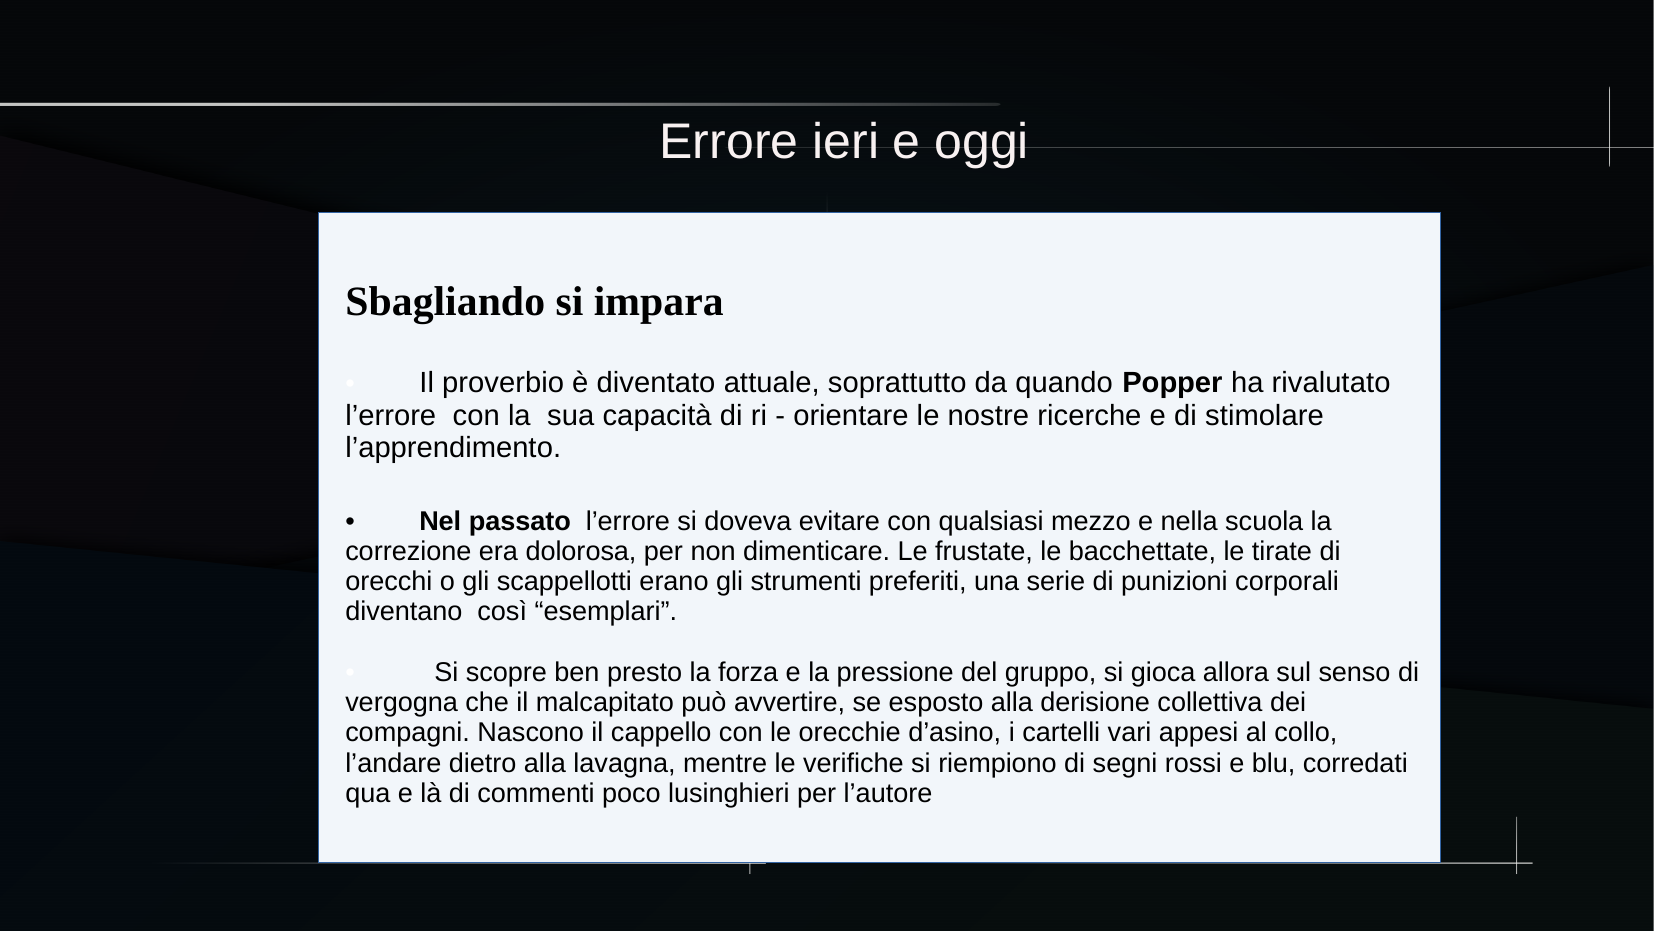

Errore ieri e oggi
Sbagliando si impara
•	Il proverbio è diventato attuale, soprattutto da quando Popper ha rivalutato l’errore con la sua capacità di ri - orientare le nostre ricerche e di stimolare l’apprendimento.
•	Nel passato l’errore si doveva evitare con qualsiasi mezzo e nella scuola la correzione era dolorosa, per non dimenticare. Le frustate, le bacchettate, le tirate di orecchi o gli scappellotti erano gli strumenti preferiti, una serie di punizioni corporali diventano così “esemplari”.
•	 Si scopre ben presto la forza e la pressione del gruppo, si gioca allora sul senso di vergogna che il malcapitato può avvertire, se esposto alla derisione collettiva dei compagni. Nascono il cappello con le orecchie d’asino, i cartelli vari appesi al collo, l’andare dietro alla lavagna, mentre le verifiche si riempiono di segni rossi e blu, corredati qua e là di commenti poco lusinghieri per l’autore